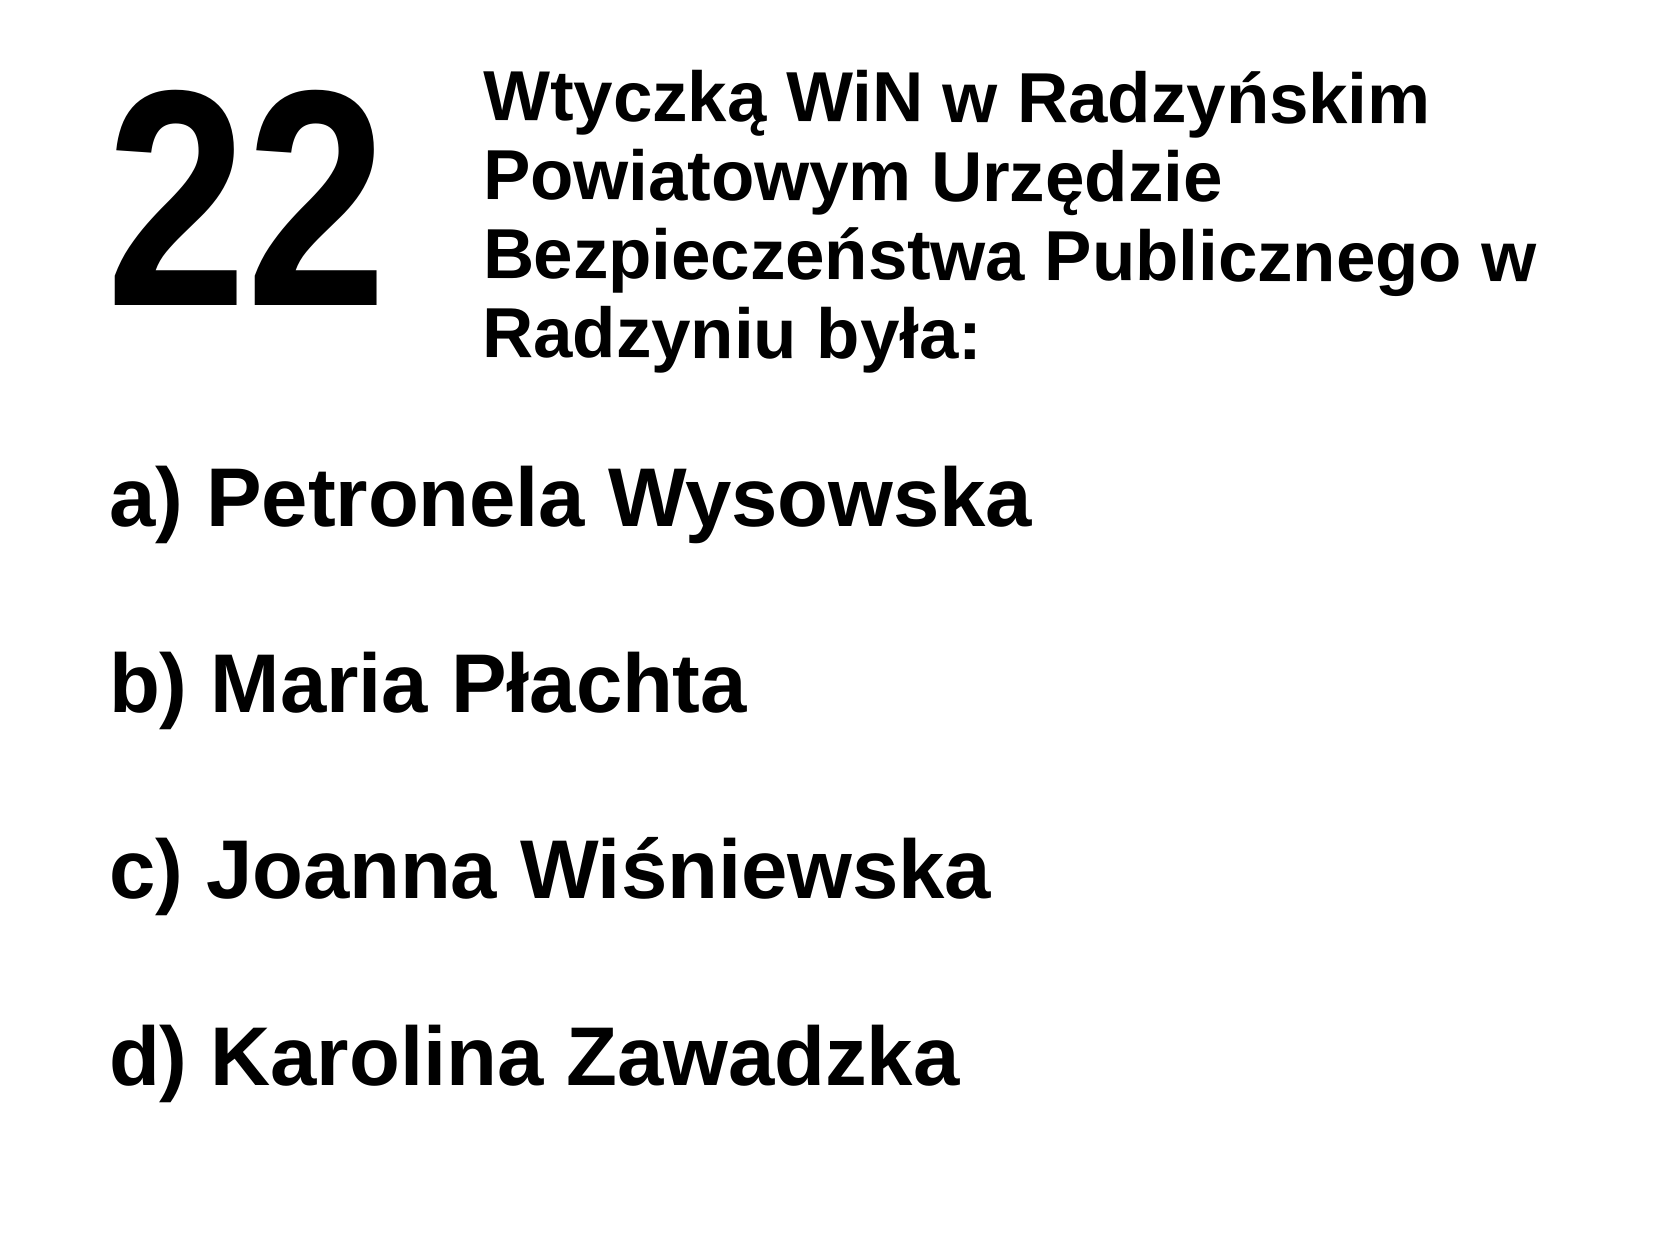

22
Wtyczką WiN w Radzyńskim Powiatowym Urzędzie Bezpieczeństwa Publicznego w Radzyniu była:
a) Petronela Wysowska
b) Maria Płachta
c) Joanna Wiśniewska
d) Karolina Zawadzka